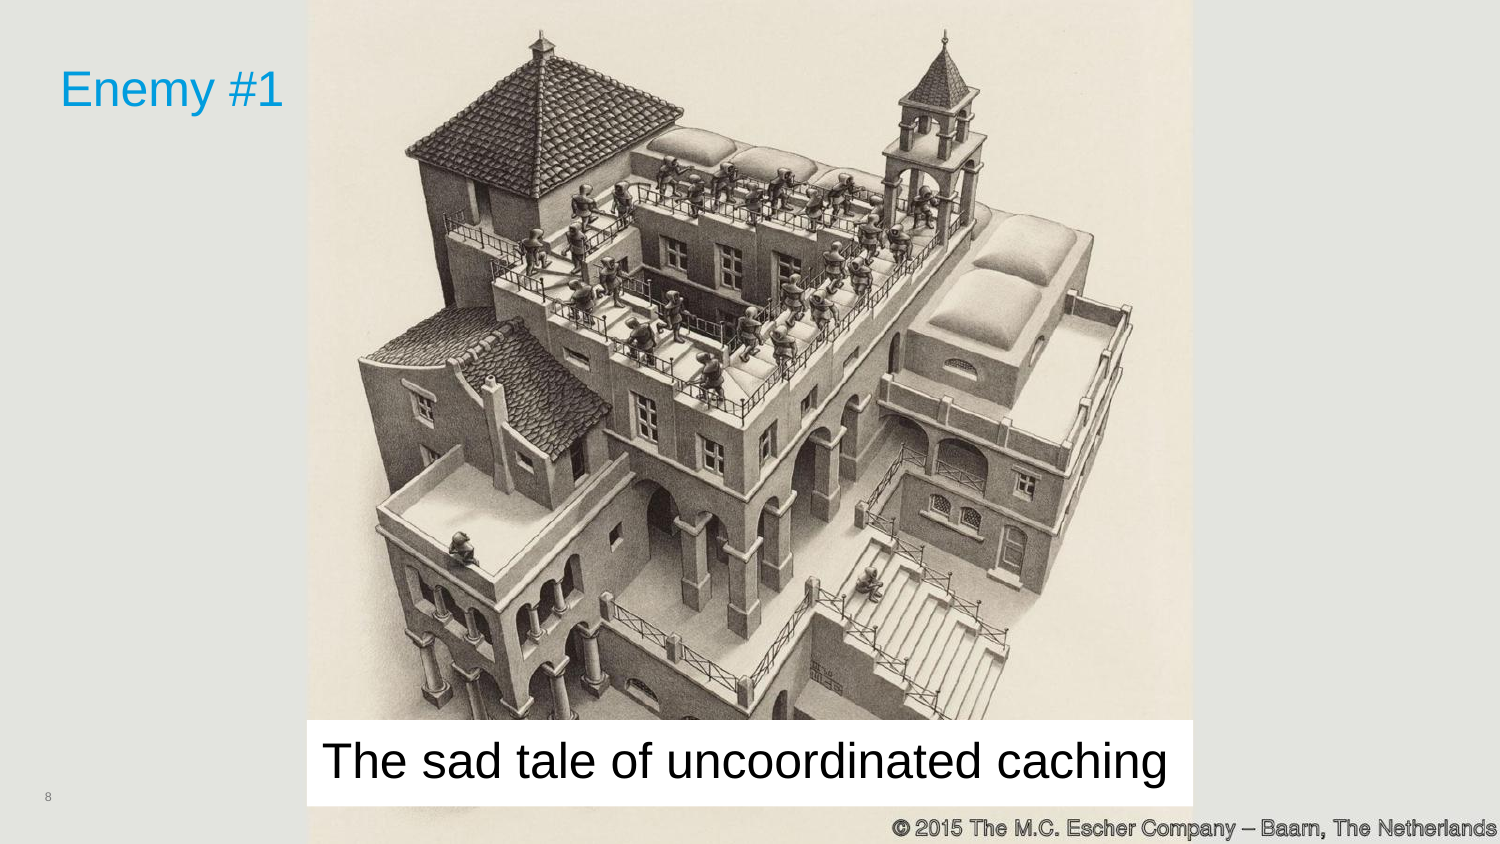

# Enemy #1
The sad tale of uncoordinated caching